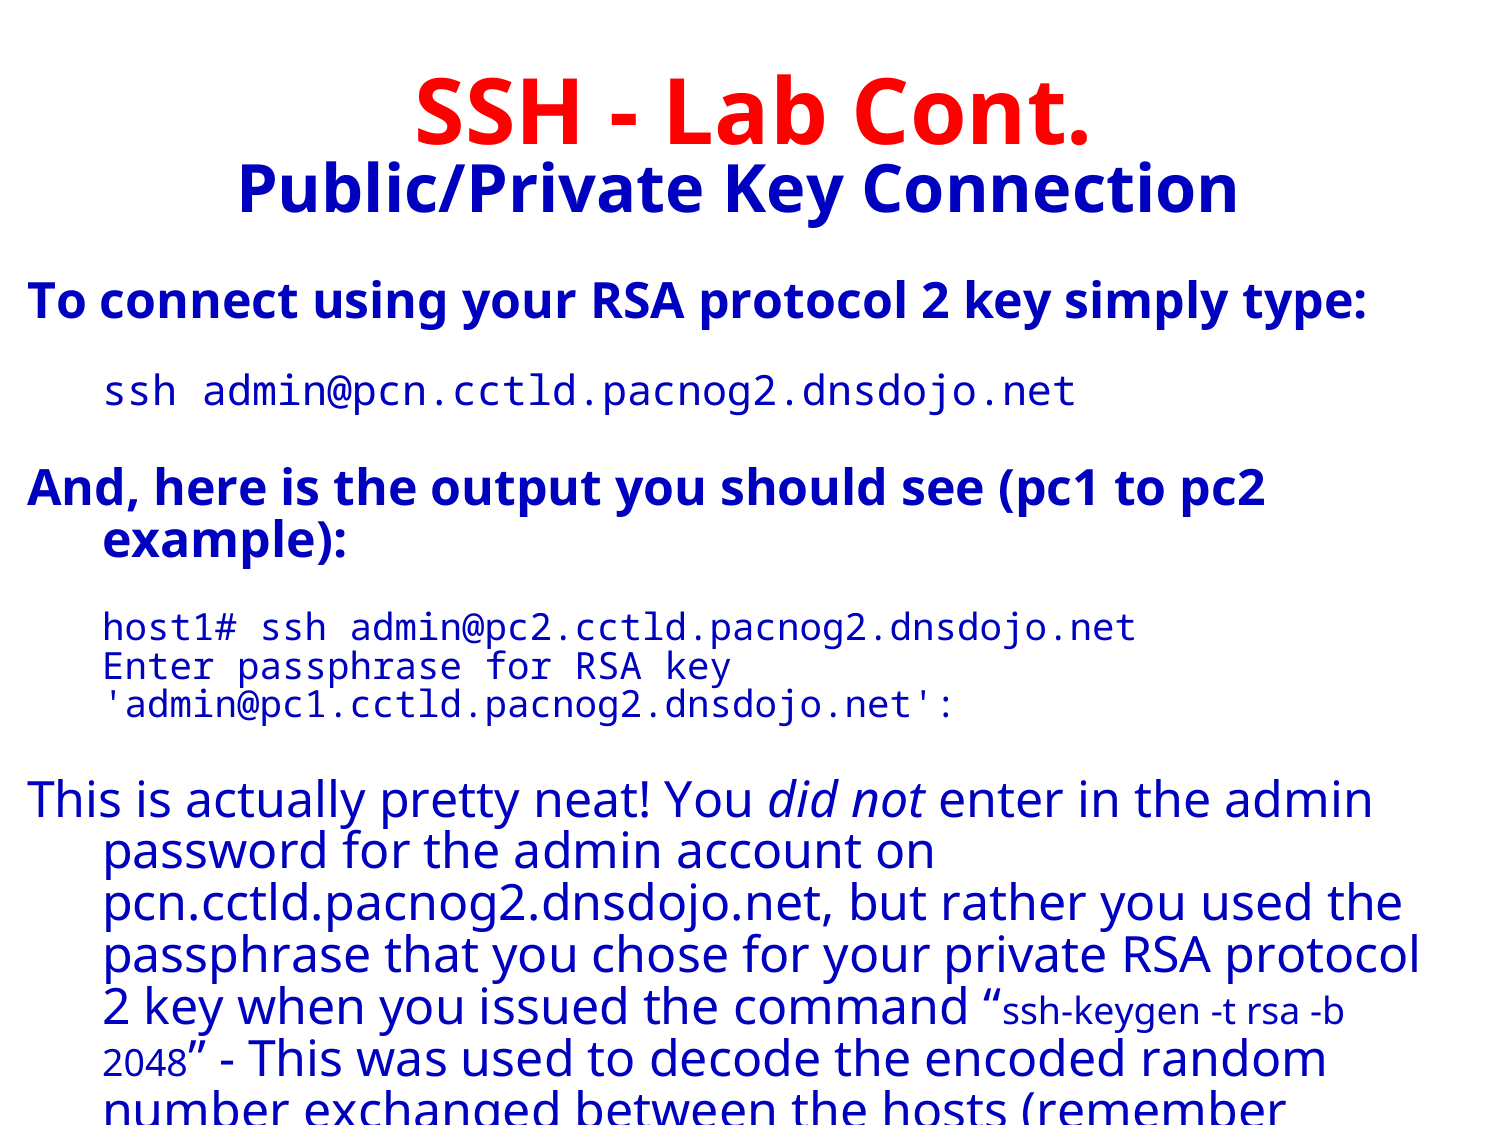

SSH - Lab Cont.
# Public/Private Key Connection
To connect using your RSA protocol 2 key simply type:
ssh admin@pcn.cctld.pacnog2.dnsdojo.net
And, here is the output you should see (pc1 to pc2 example):
host1# ssh admin@pc2.cctld.pacnog2.dnsdojo.net
Enter passphrase for RSA key 'admin@pc1.cctld.pacnog2.dnsdojo.net':
This is actually pretty neat! You did not enter in the admin password for the admin account on pcn.cctld.pacnog2.dnsdojo.net, but rather you used the passphrase that you chose for your private RSA protocol 2 key when you issued the command “ssh-keygen -t rsa -b 2048” - This was used to decode the encoded random number exchanged between the hosts (remember “Magic Phrase?”).
Why was the RSA protocol 2 key used? We'll discuss this in class.